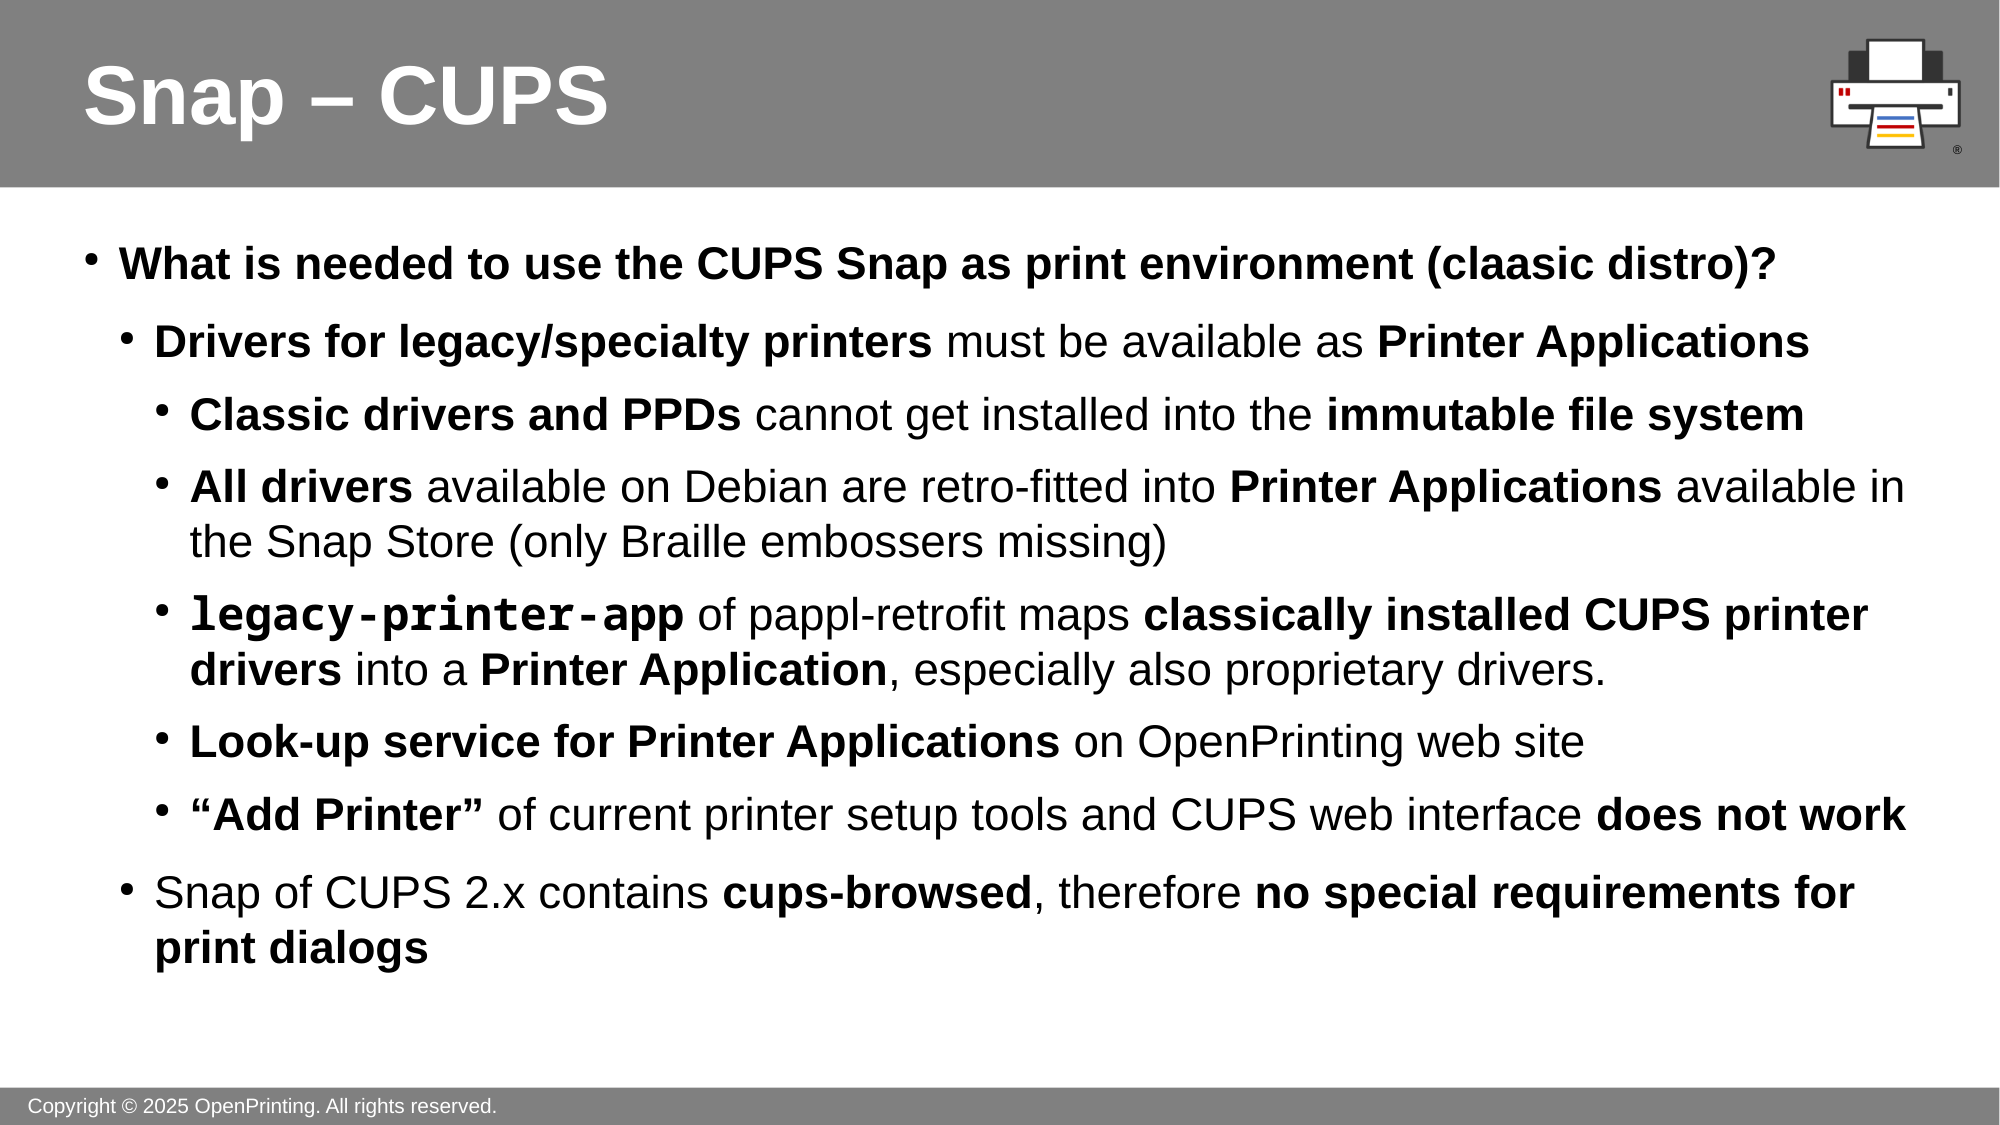

Snap – CUPS
# What is needed to use the CUPS Snap as print environment (claasic distro)?
Drivers for legacy/specialty printers must be available as Printer Applications
Classic drivers and PPDs cannot get installed into the immutable file system
All drivers available on Debian are retro-fitted into Printer Applications available in the Snap Store (only Braille embossers missing)
legacy-printer-app of pappl-retrofit maps classically installed CUPS printer drivers into a Printer Application, especially also proprietary drivers.
Look-up service for Printer Applications on OpenPrinting web site
“Add Printer” of current printer setup tools and CUPS web interface does not work
Snap of CUPS 2.x contains cups-browsed, therefore no special requirements for print dialogs